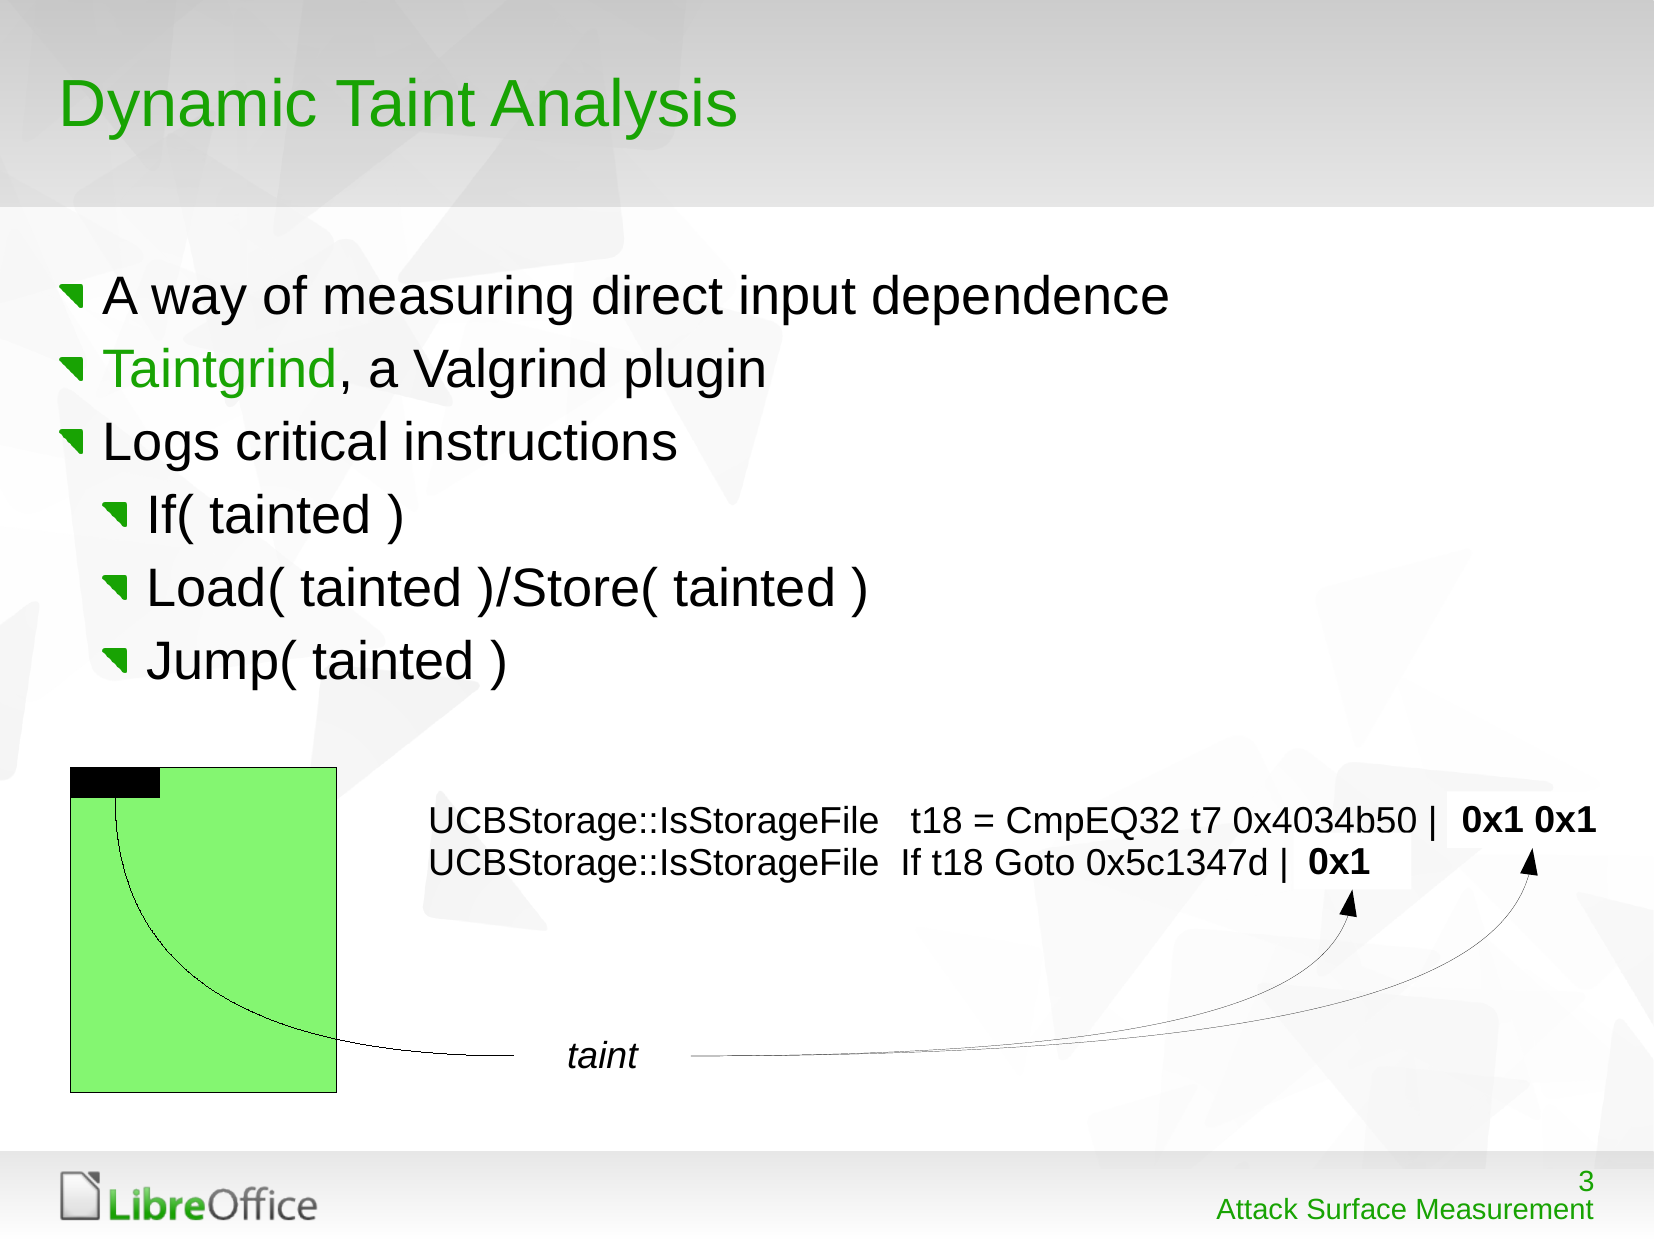

# Dynamic Taint Analysis
A way of measuring direct input dependence
Taintgrind, a Valgrind plugin
Logs critical instructions
If( tainted )
Load( tainted )/Store( tainted )
Jump( tainted )
0x1 0x1
UCBStorage::IsStorageFile t18 = CmpEQ32 t7 0x4034b50 | 0x1 0x1
UCBStorage::IsStorageFile If t18 Goto 0x5c1347d | 0x1
0x1
taint
3
Attack Surface Measurement